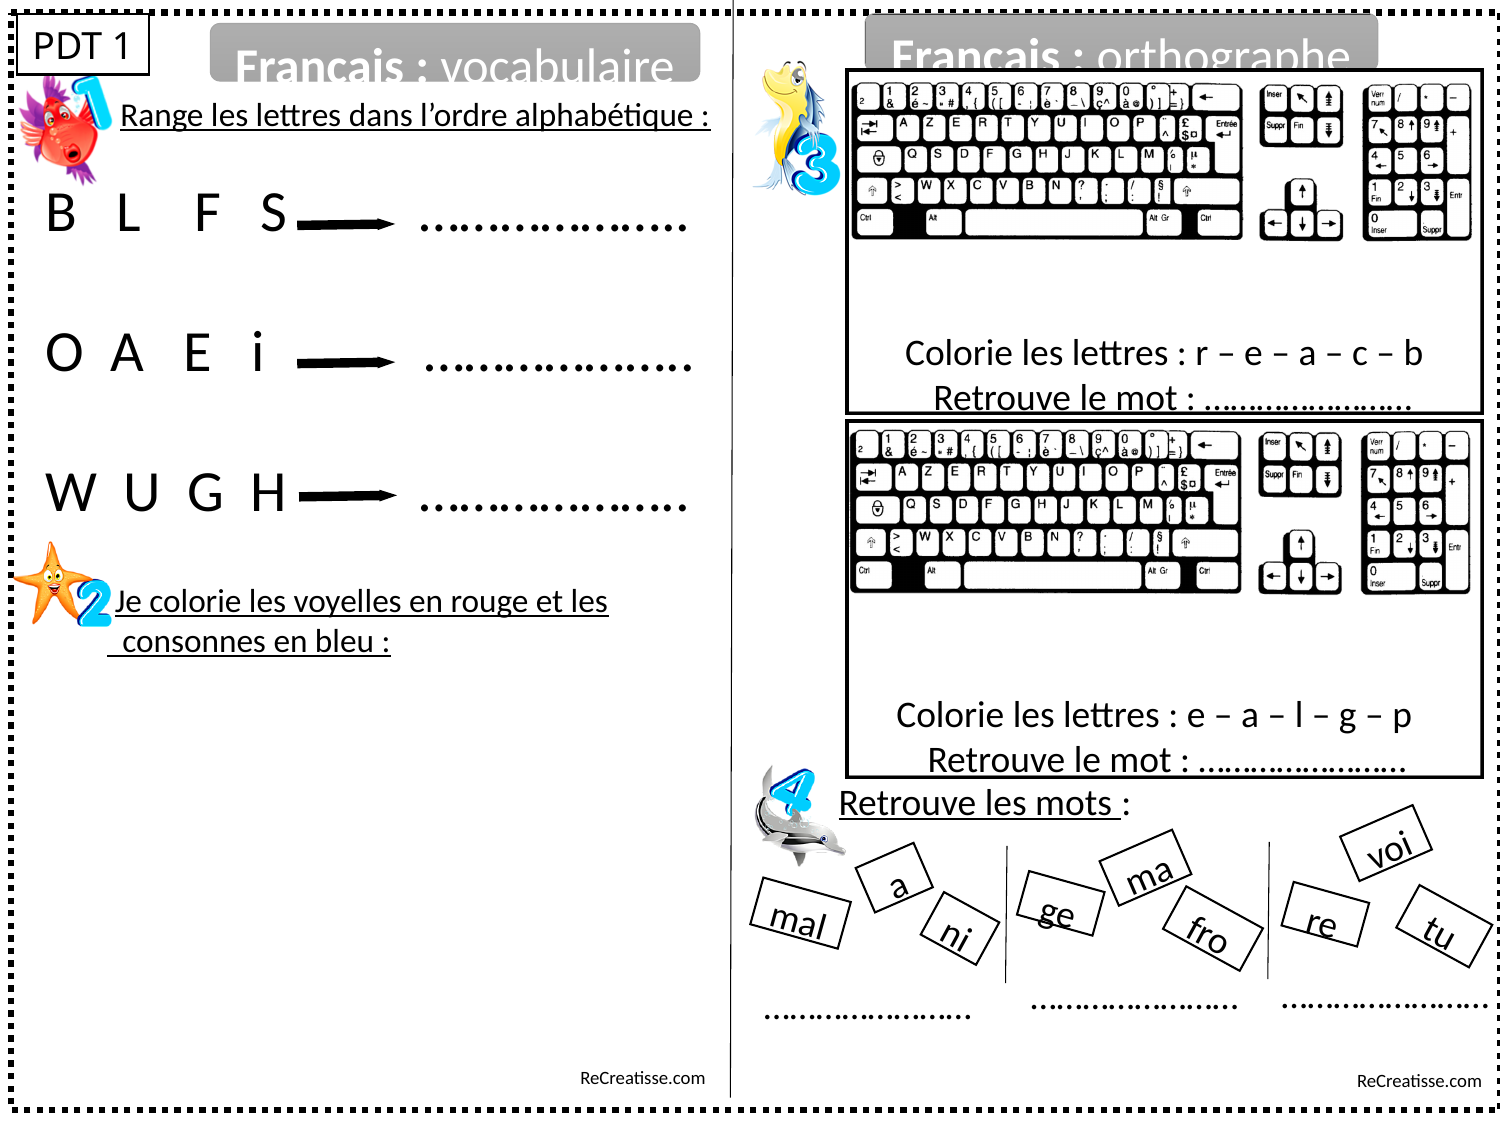

Français : orthographe
PDT 1
Français : vocabulaire
 Range les lettres dans l’ordre alphabétique :
B L F S ………………..
O A E i ………………..
W U G H ………………..
Colorie les lettres : r – e – a – c – b
Retrouve le mot : ……………………
 Je colorie les voyelles en rouge et les
 consonnes en bleu :
A B C D E F G H I
J K L M N O P Q
R S T U V W X Y Z
Colorie les lettres : e – a – l – g – p
Retrouve le mot : ……………………
 Retrouve les mots :
voi
ma
a
ge
mal
re
tu
ni
fro
……………………
……………………
……………………
ReCreatisse.com
ReCreatisse.com